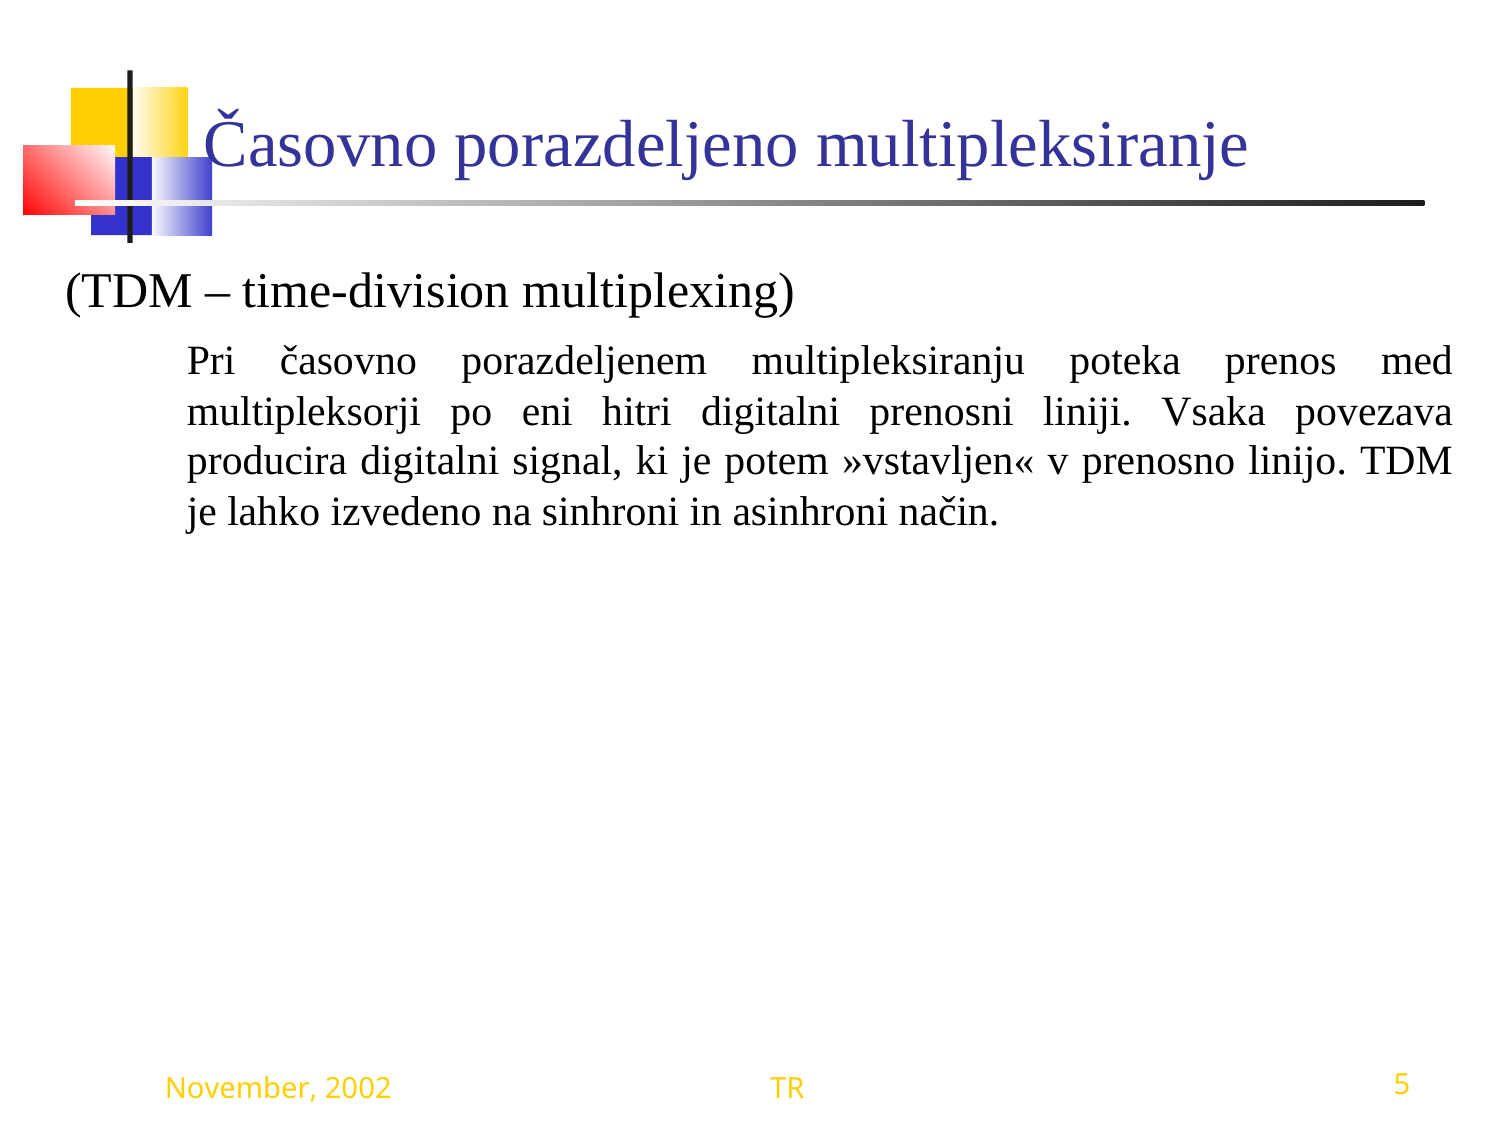

# Časovno porazdeljeno multipleksiranje
(TDM – time-division multiplexing)
	Pri časovno porazdeljenem multipleksiranju poteka prenos med multipleksorji po eni hitri digitalni prenosni liniji. Vsaka povezava producira digitalni signal, ki je potem »vstavljen« v prenosno linijo. TDM je lahko izvedeno na sinhroni in asinhroni način.
November, 2002
TR